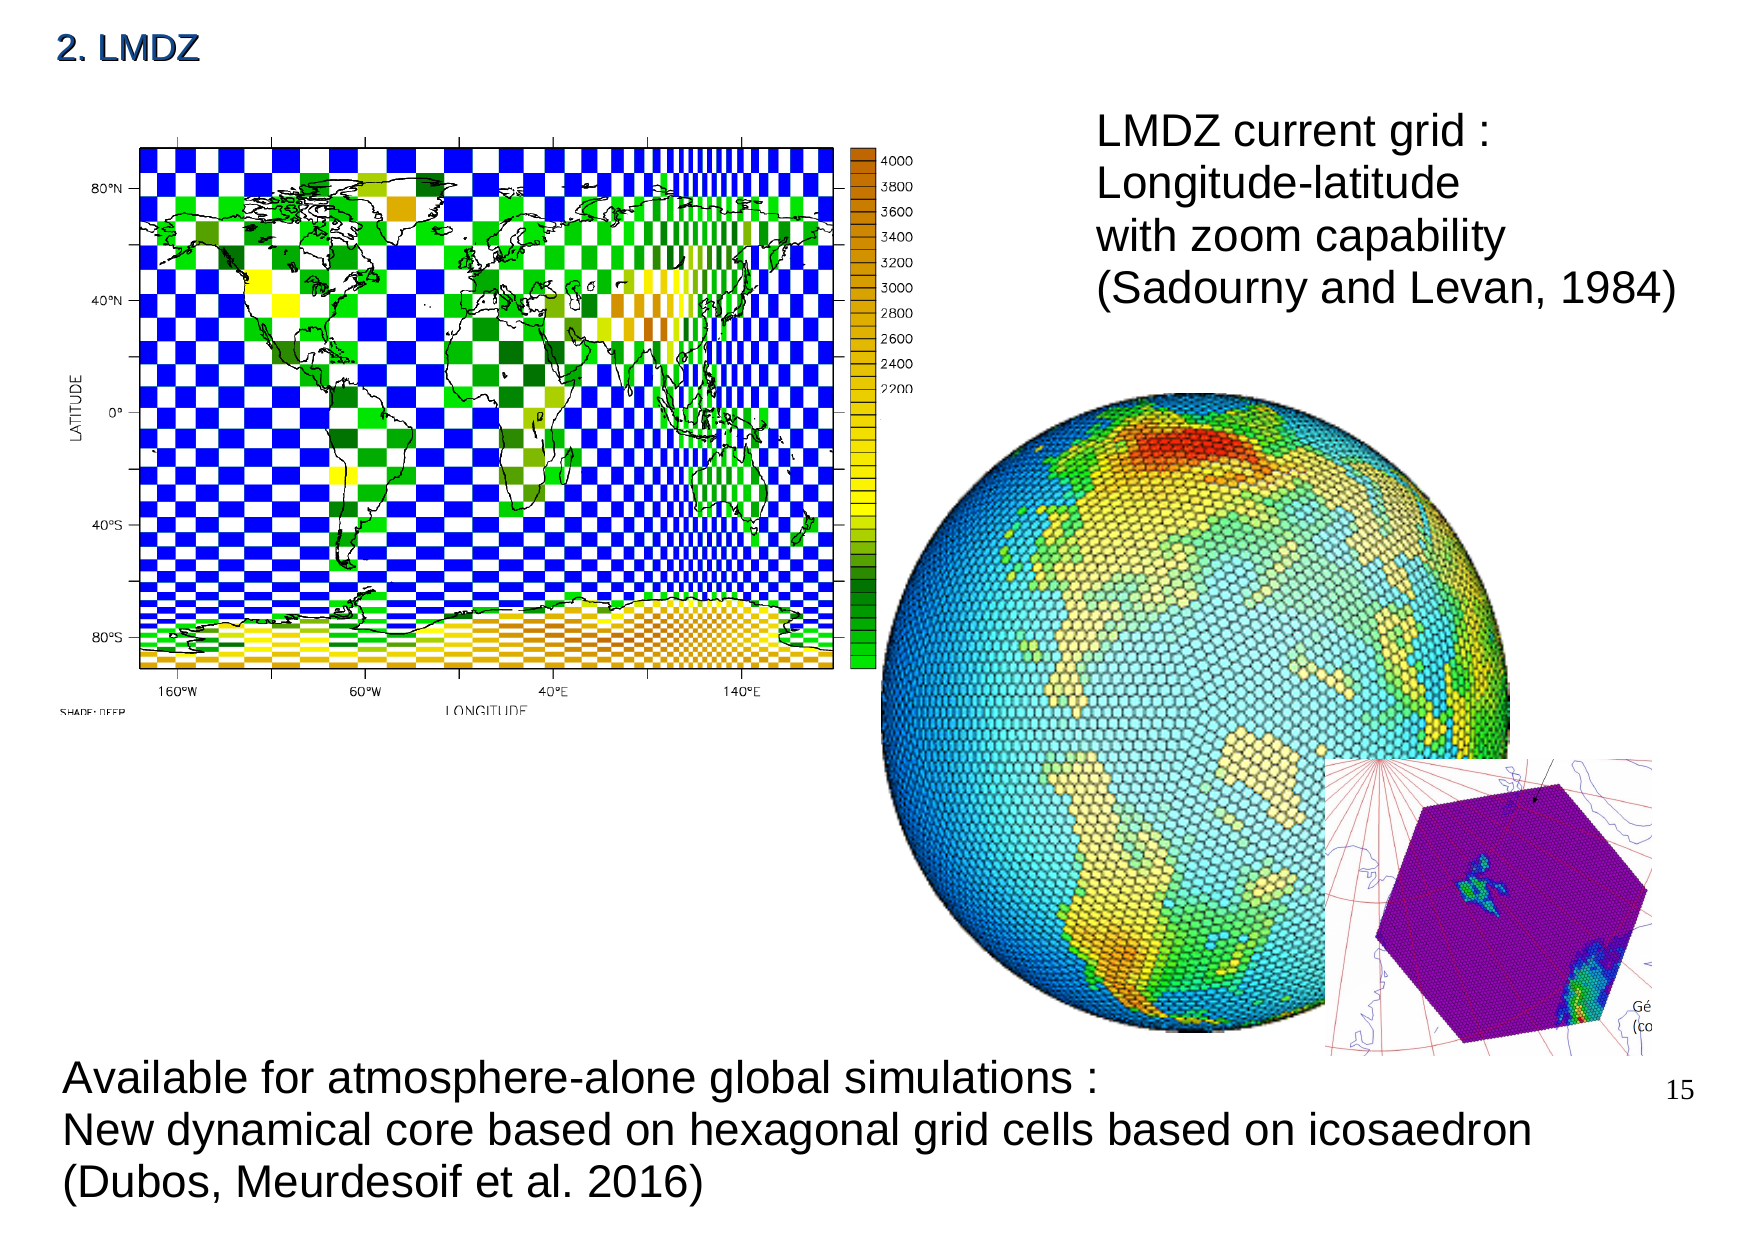

2. LMDZ
LMDZ current grid :
Longitude-latitude
with zoom capability
(Sadourny and Levan, 1984)
Available for atmosphere-alone global simulations :
New dynamical core based on hexagonal grid cells based on icosaedron
(Dubos, Meurdesoif et al. 2016)
15